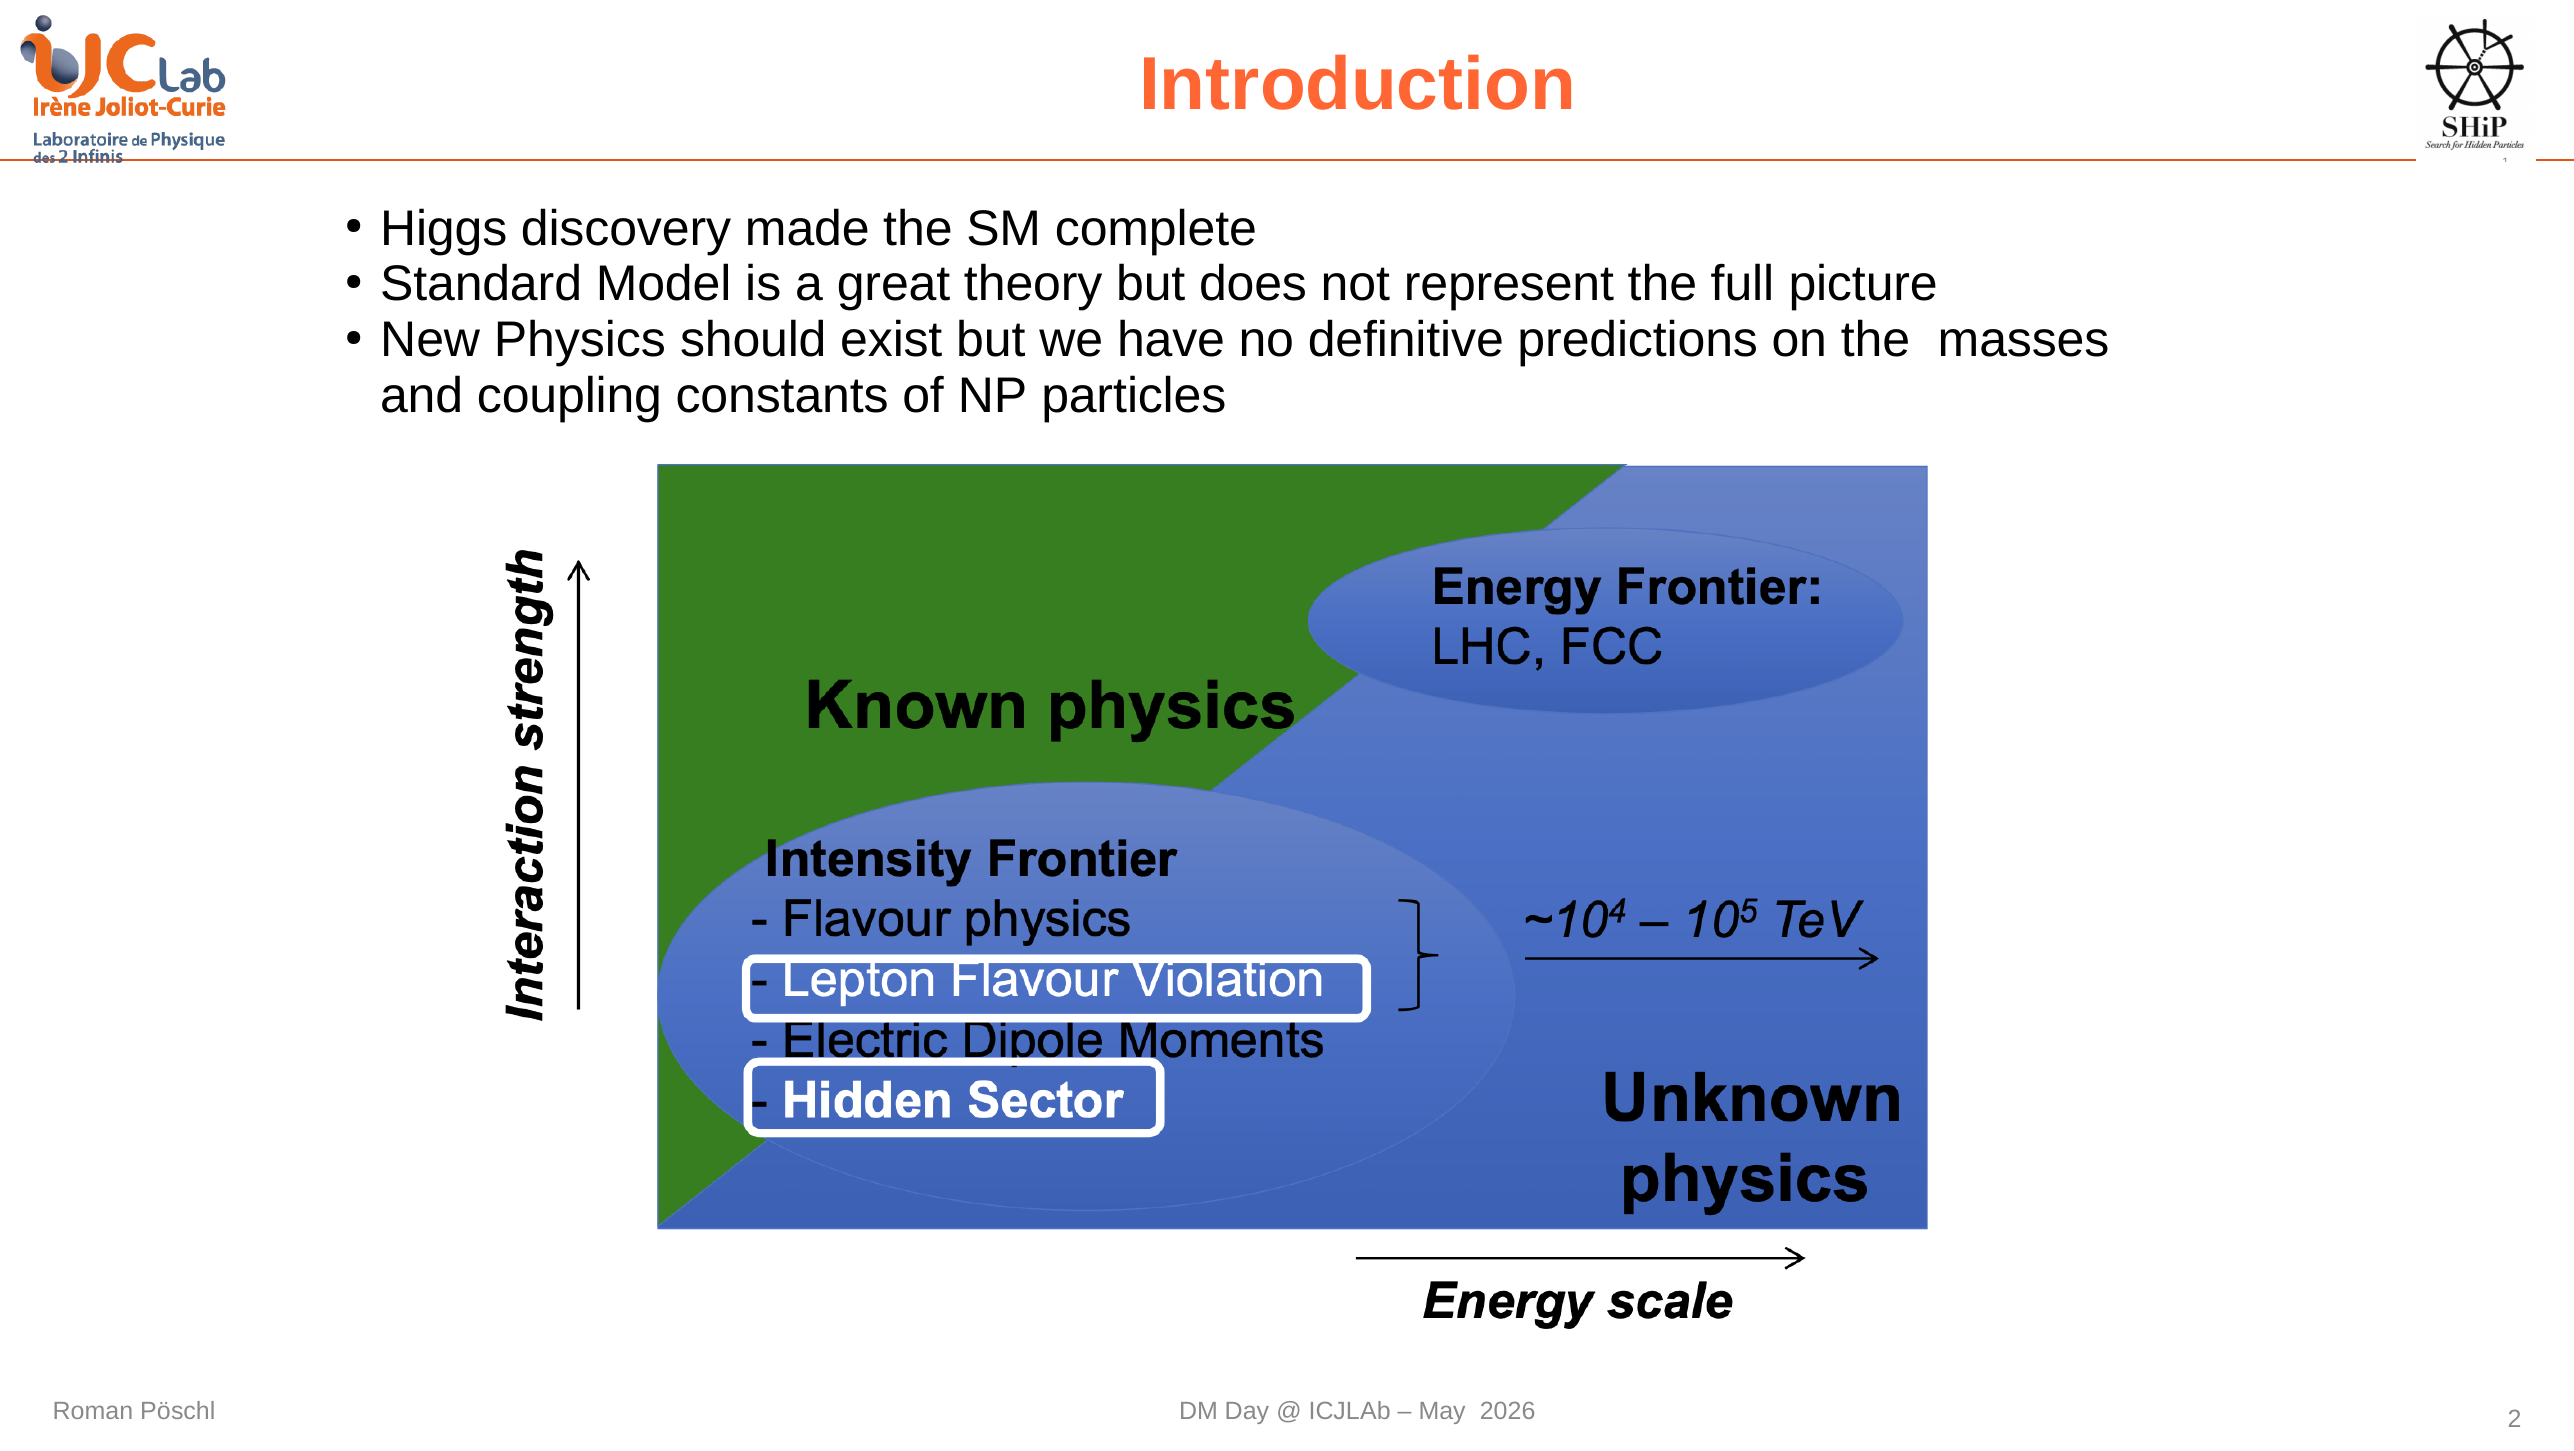

# Introduction
Higgs discovery made the SM complete
Standard Model is a great theory but does not represent the full picture
New Physics should exist but we have no definitive predictions on the masses and coupling constants of NP particles